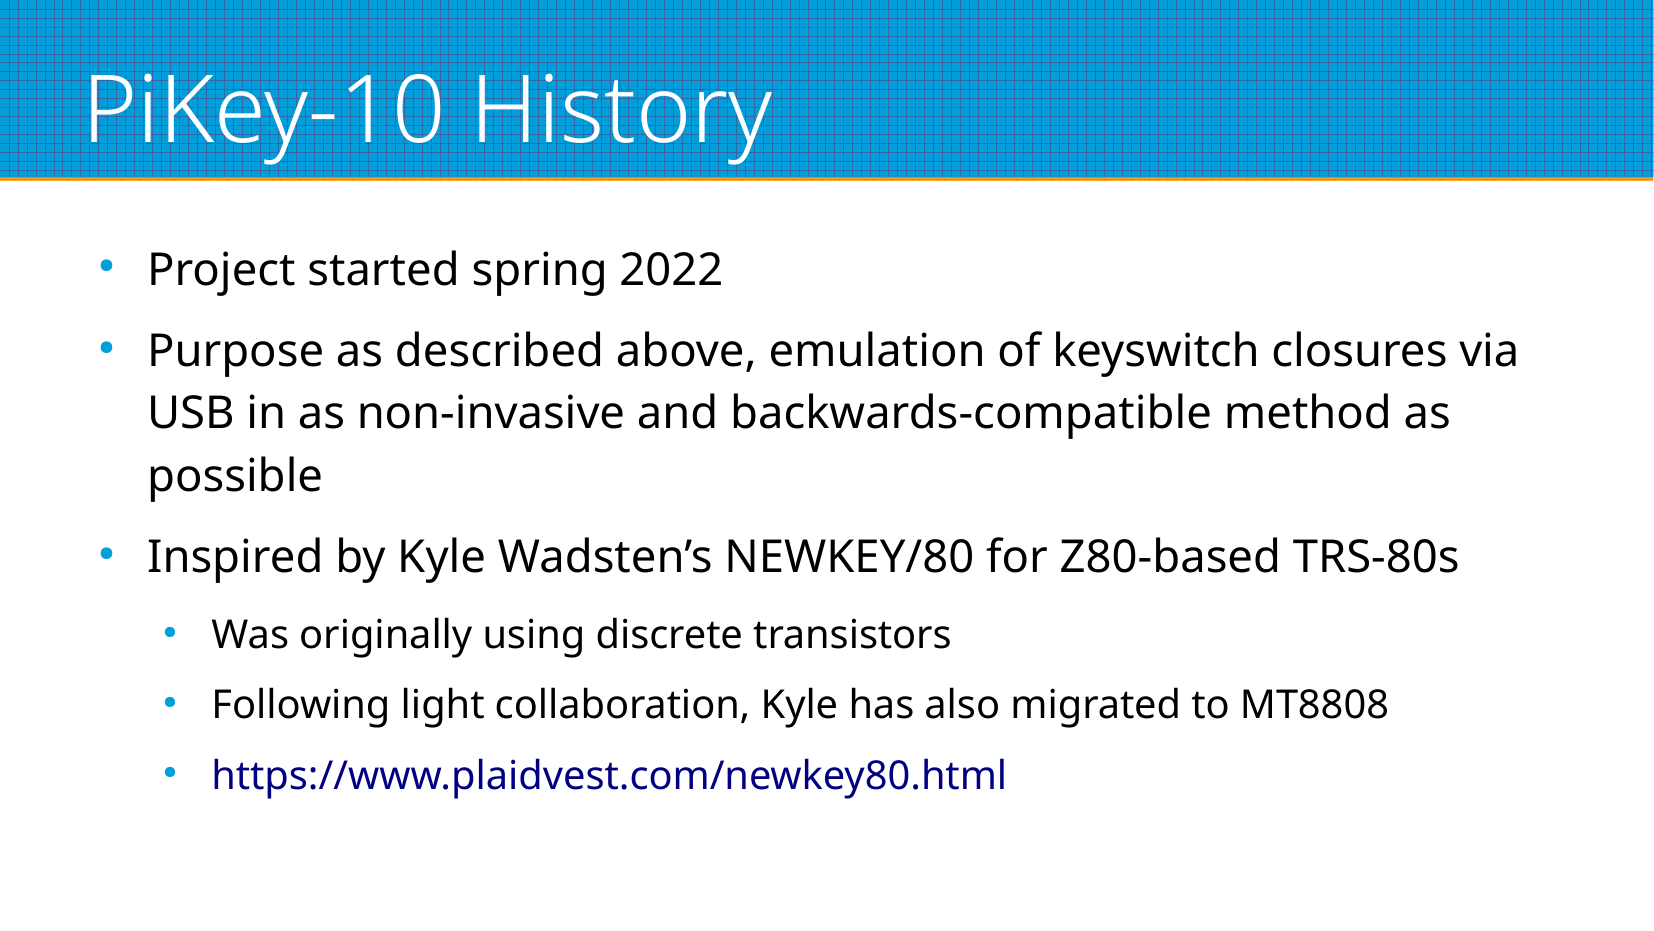

# PiKey-10 History
Project started spring 2022
Purpose as described above, emulation of keyswitch closures via USB in as non-invasive and backwards-compatible method as possible
Inspired by Kyle Wadsten’s NEWKEY/80 for Z80-based TRS-80s
Was originally using discrete transistors
Following light collaboration, Kyle has also migrated to MT8808
https://www.plaidvest.com/newkey80.html